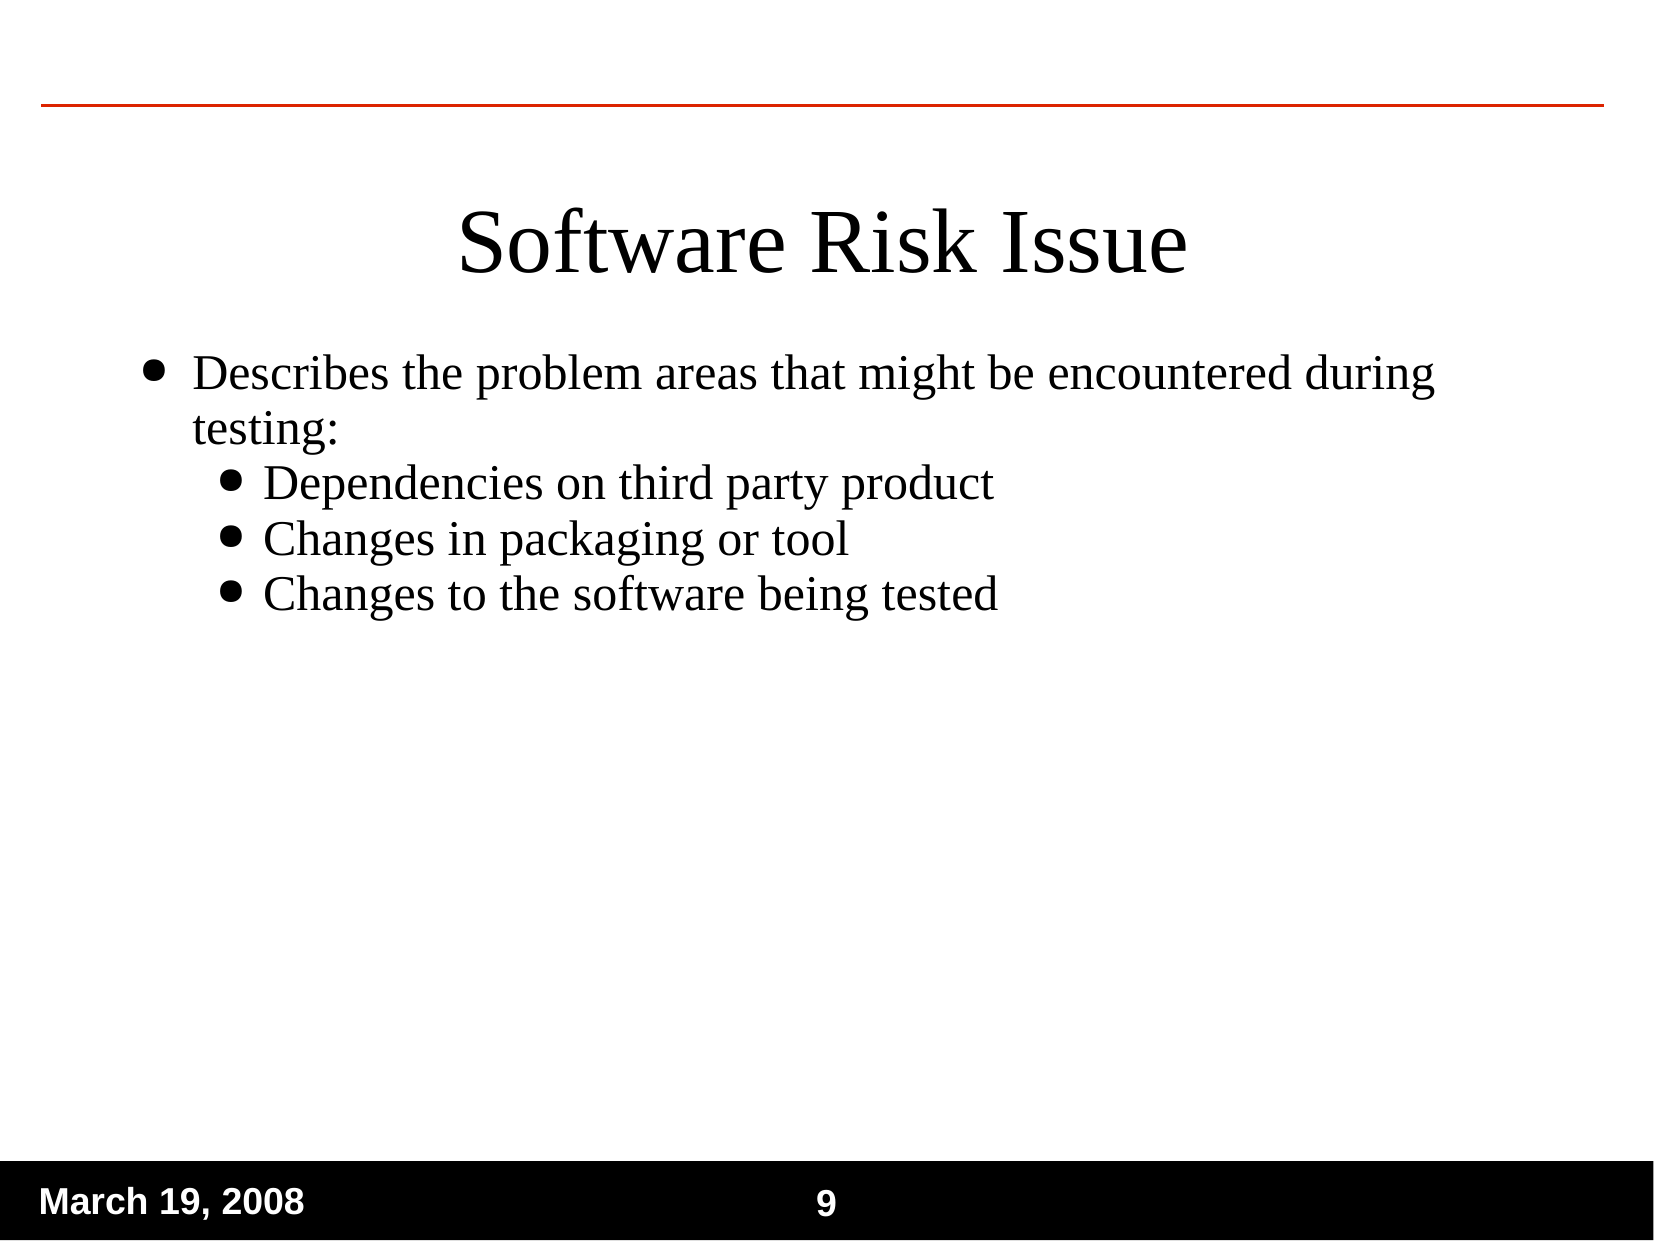

# Software Risk Issue
Describes the problem areas that might be encountered during testing:
Dependencies on third party product
Changes in packaging or tool
Changes to the software being tested